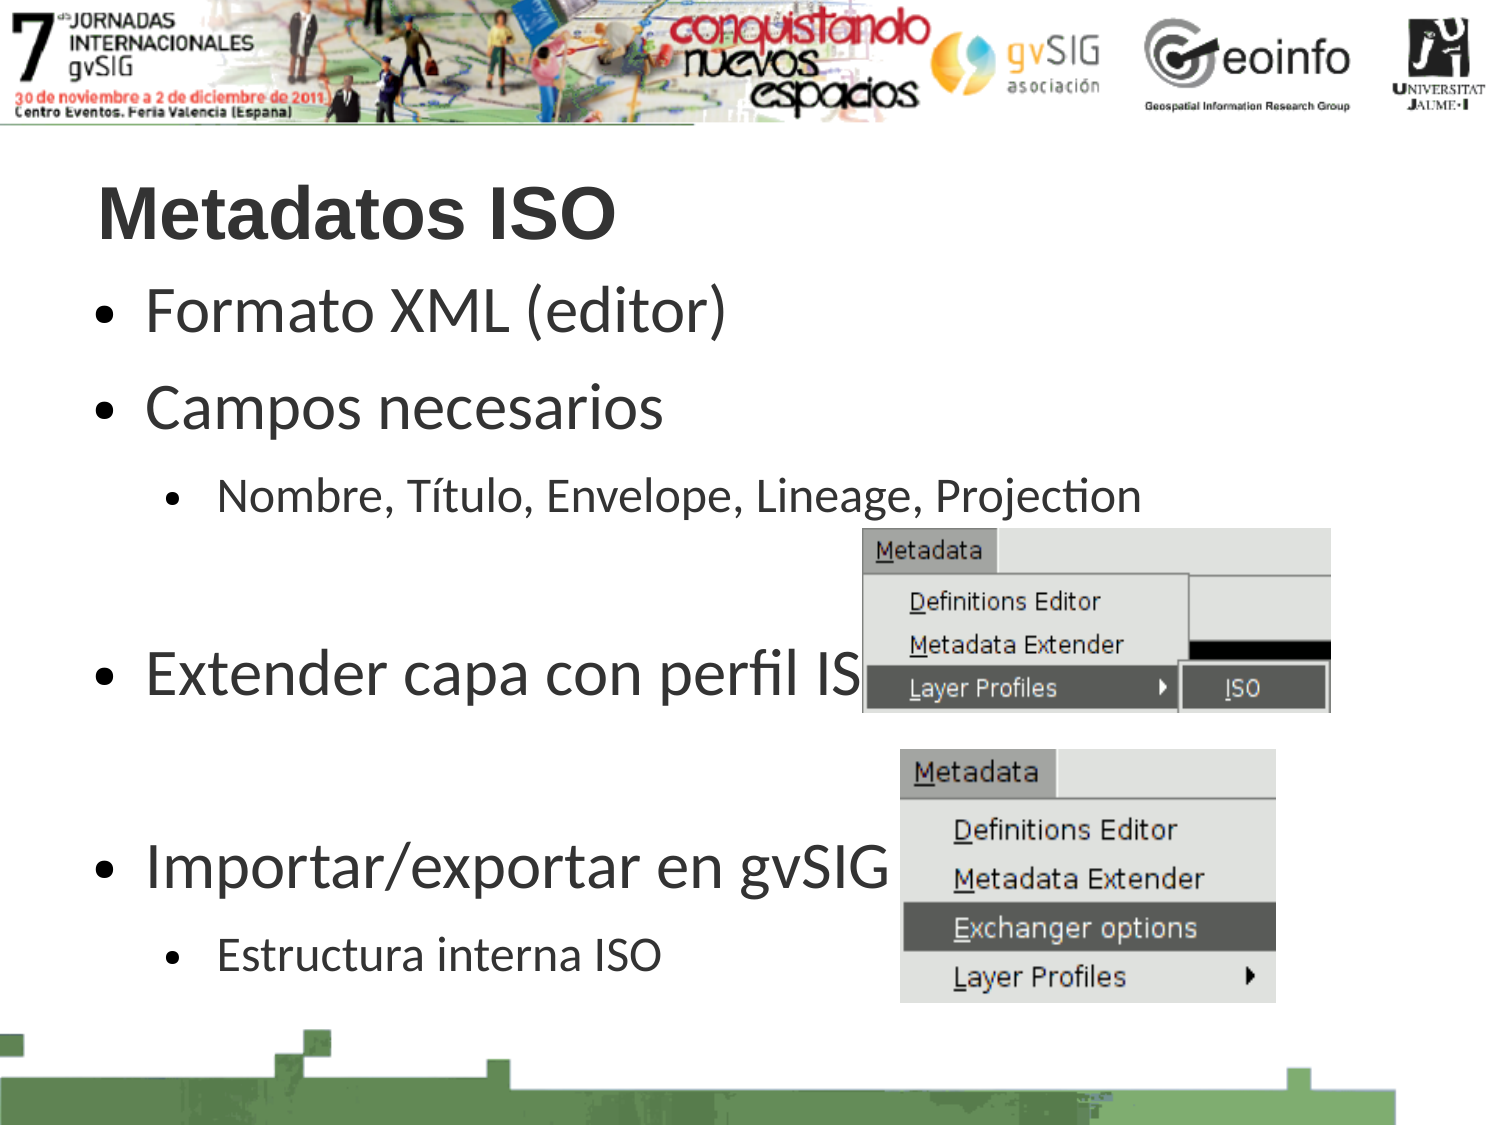

# Metadatos ISO
Formato XML (editor)
Campos necesarios
Nombre, Título, Envelope, Lineage, Projection
Extender capa con perfil ISO
Importar/exportar en gvSIG
Estructura interna ISO